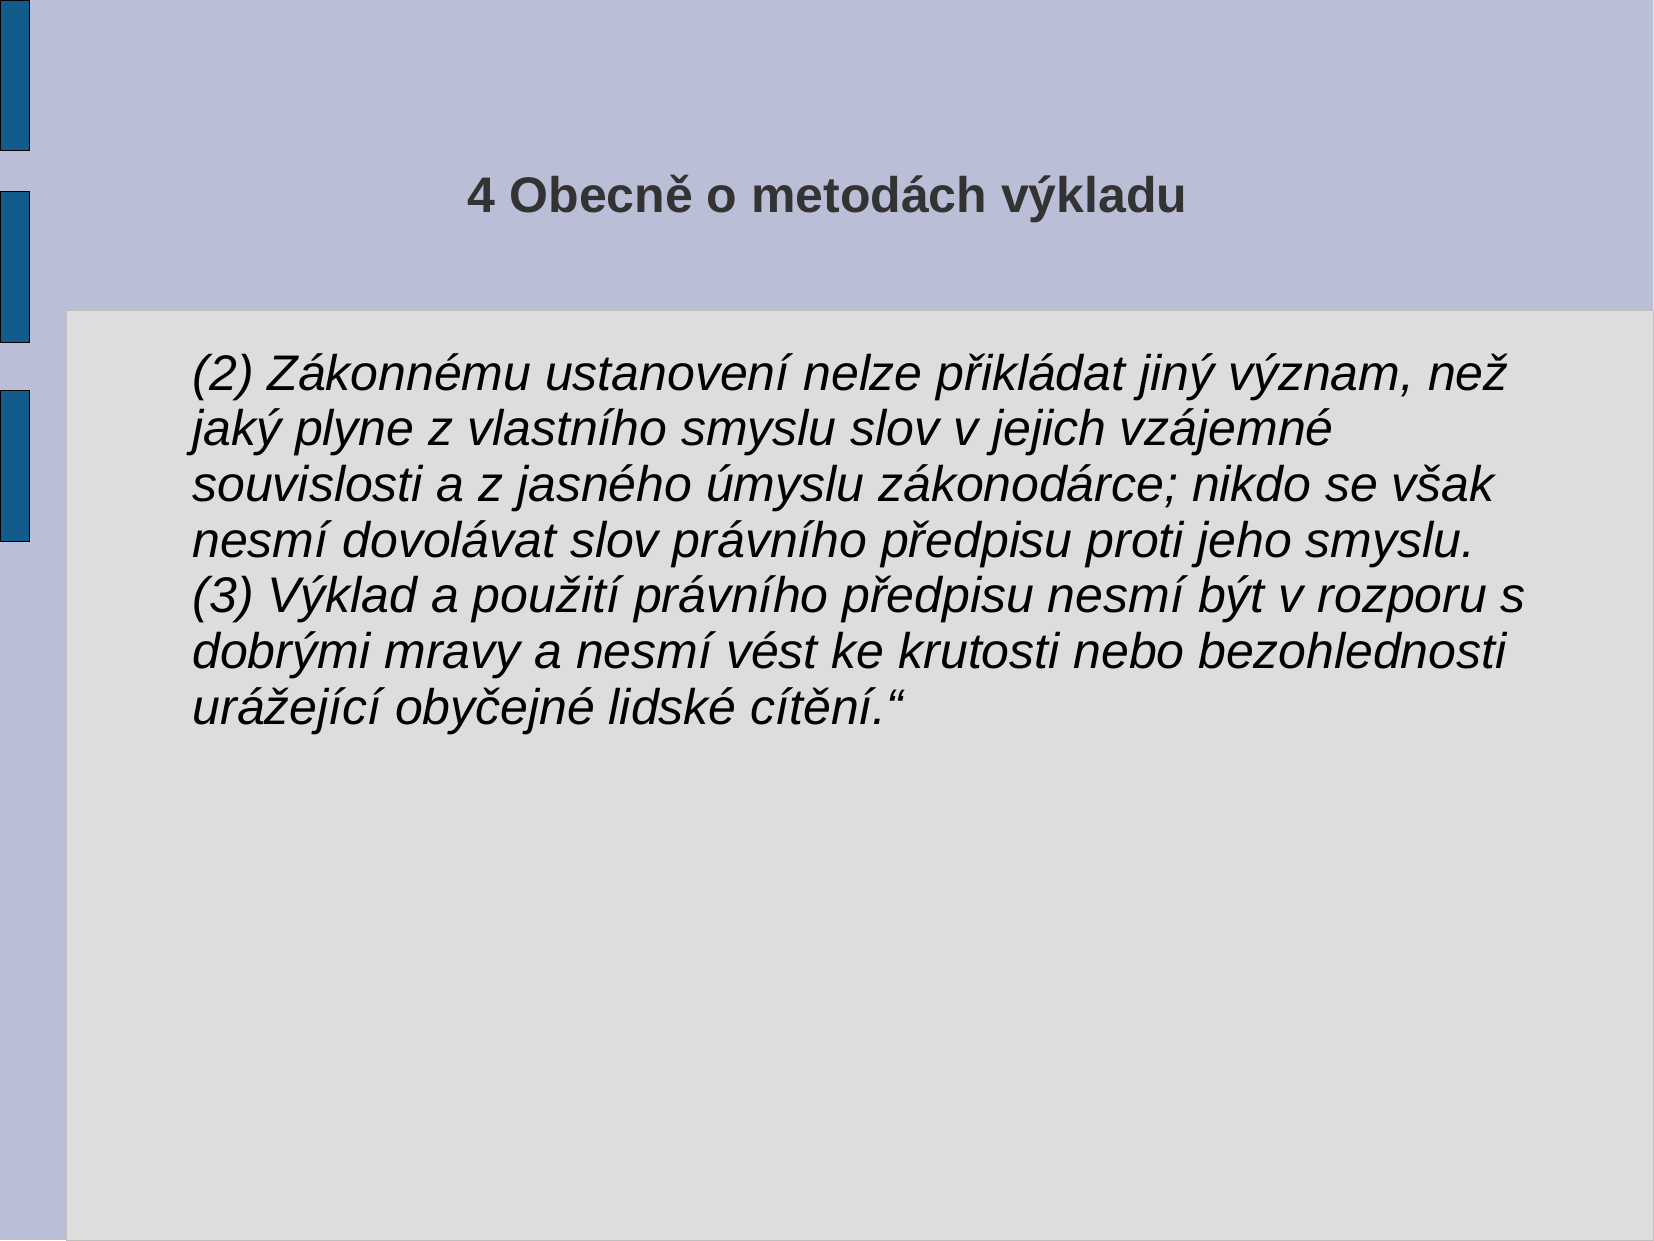

# 4 Obecně o metodách výkladu
(2) Zákonnému ustanovení nelze přikládat jiný význam, než jaký plyne z vlastního smyslu slov v jejich vzájemné souvislosti a z jasného úmyslu zákonodárce; nikdo se však nesmí dovolávat slov právního předpisu proti jeho smyslu.
(3) Výklad a použití právního předpisu nesmí být v rozporu s dobrými mravy a nesmí vést ke krutosti nebo bezohlednosti urážející obyčejné lidské cítění.“